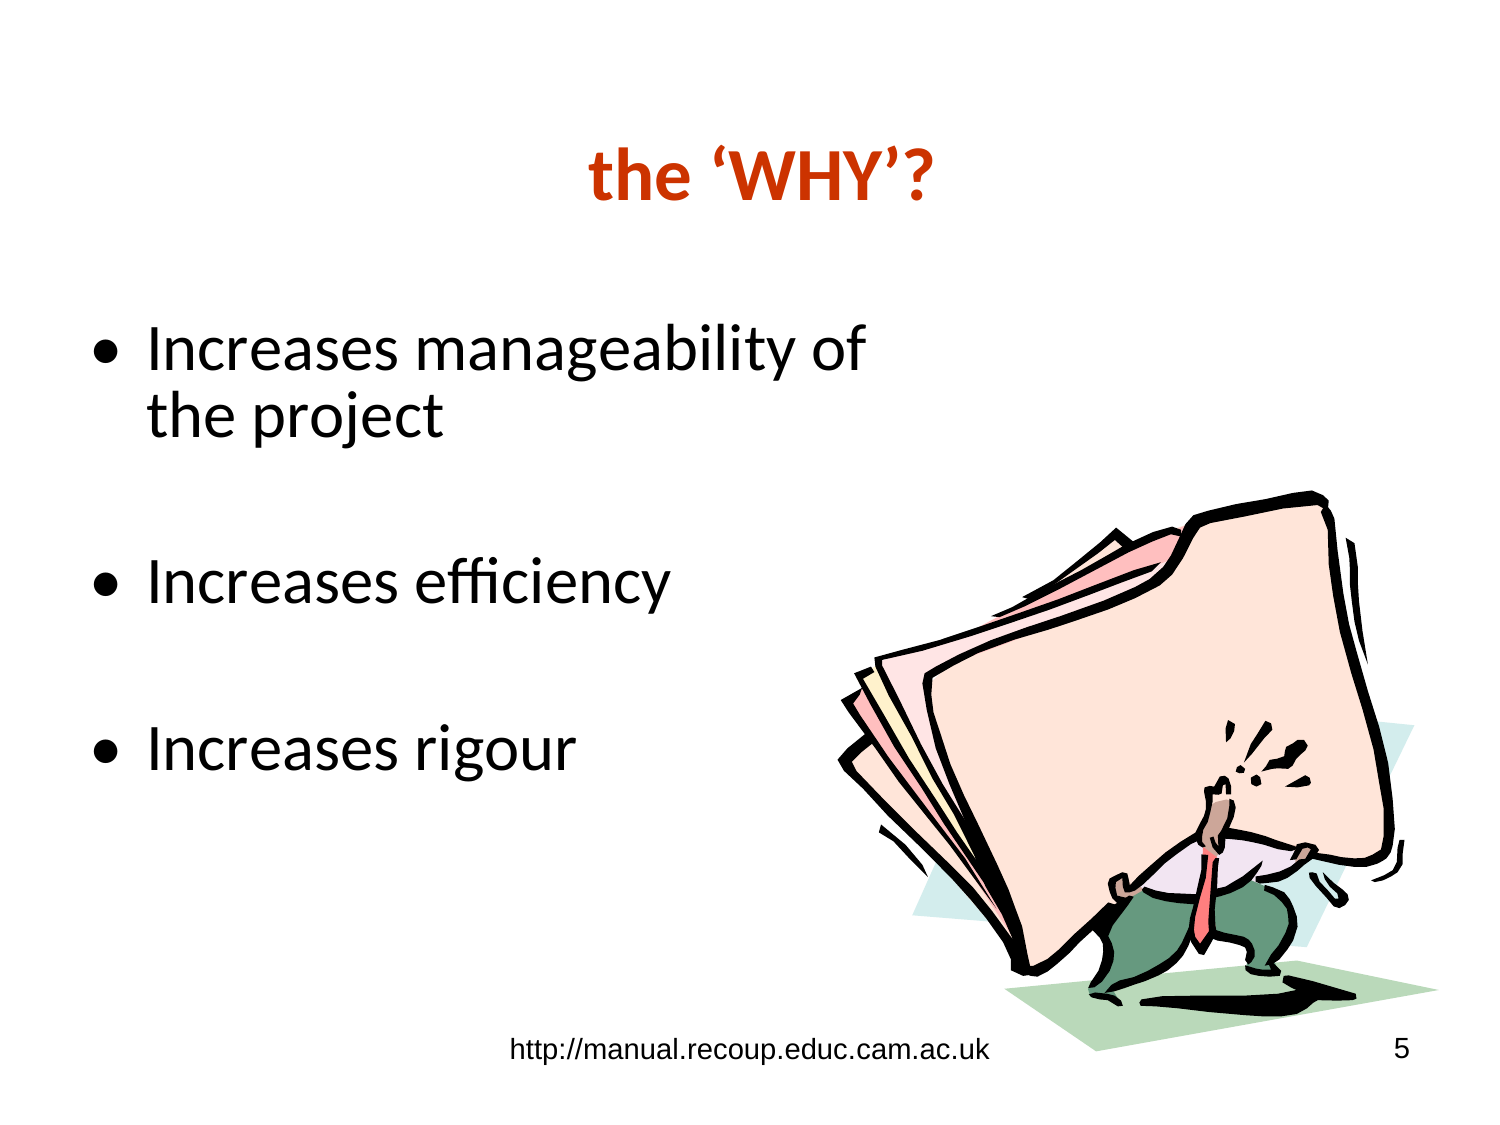

# the ‘WHY’?
Increases manageability of the project
Increases efficiency
Increases rigour
5
http://manual.recoup.educ.cam.ac.uk